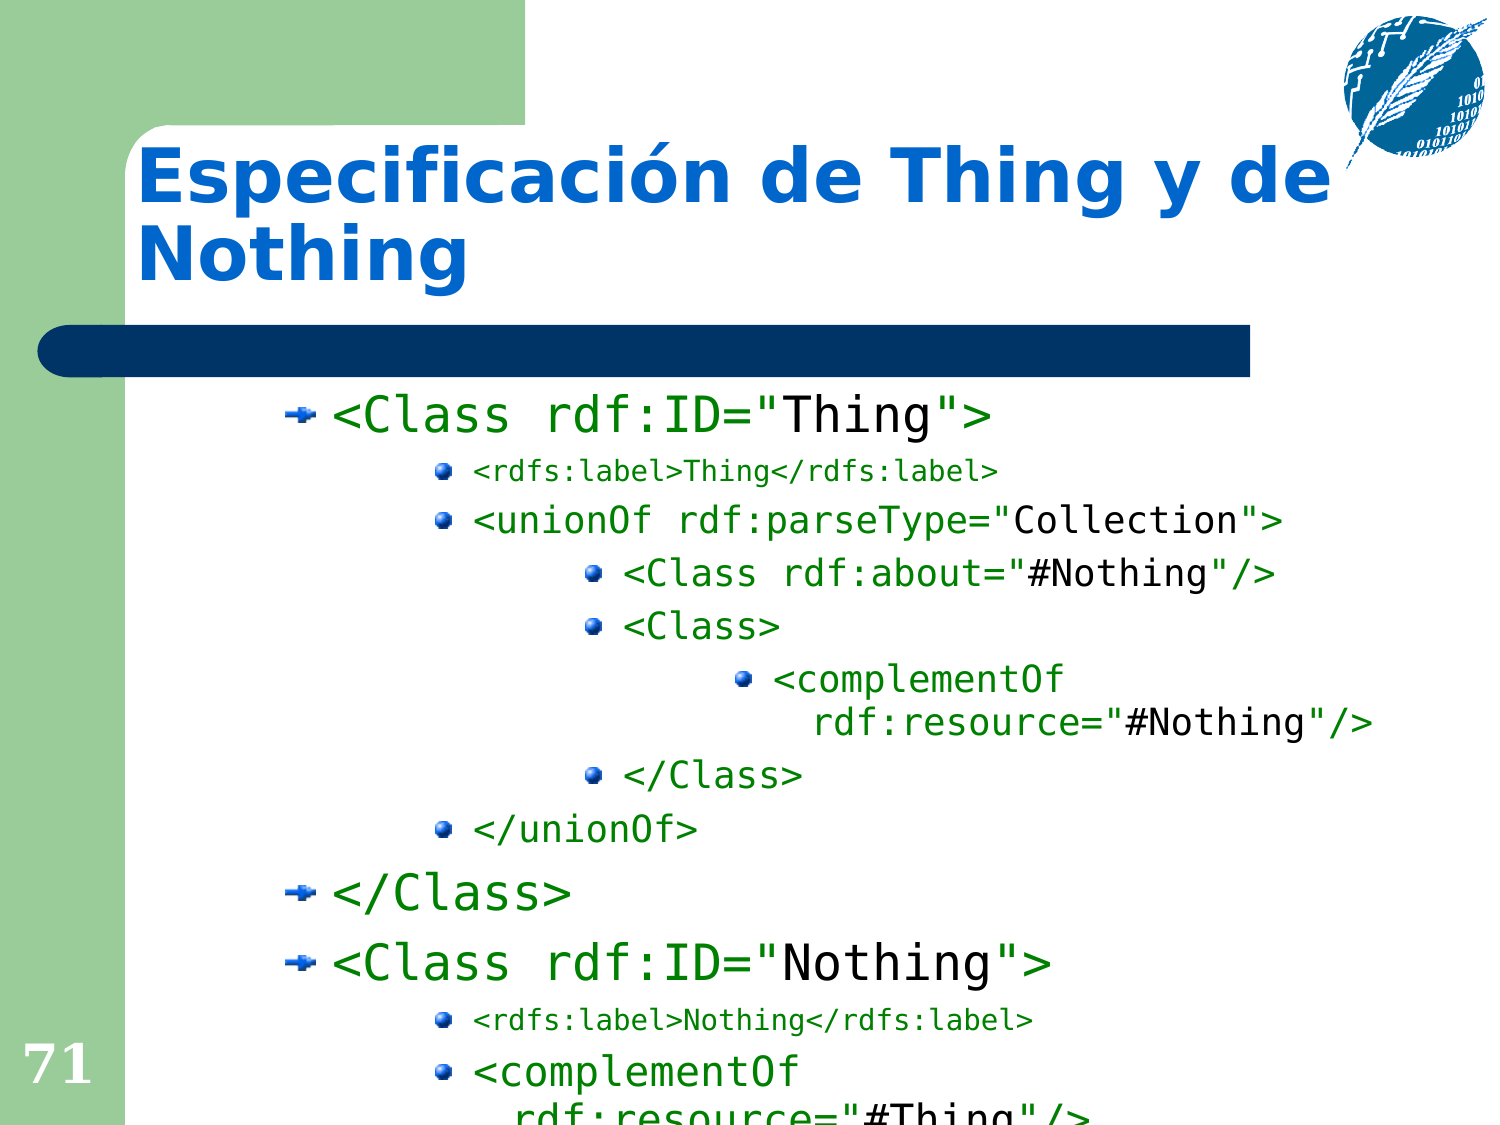

# Especificación de Thing y de Nothing
<Class rdf:ID="Thing">
<rdfs:label>Thing</rdfs:label>
<unionOf rdf:parseType="Collection">
<Class rdf:about="#Nothing"/>
<Class>
<complementOf rdf:resource="#Nothing"/>
</Class>
</unionOf>
</Class>
<Class rdf:ID="Nothing">
<rdfs:label>Nothing</rdfs:label>
<complementOf rdf:resource="#Thing"/>
</Class>
71